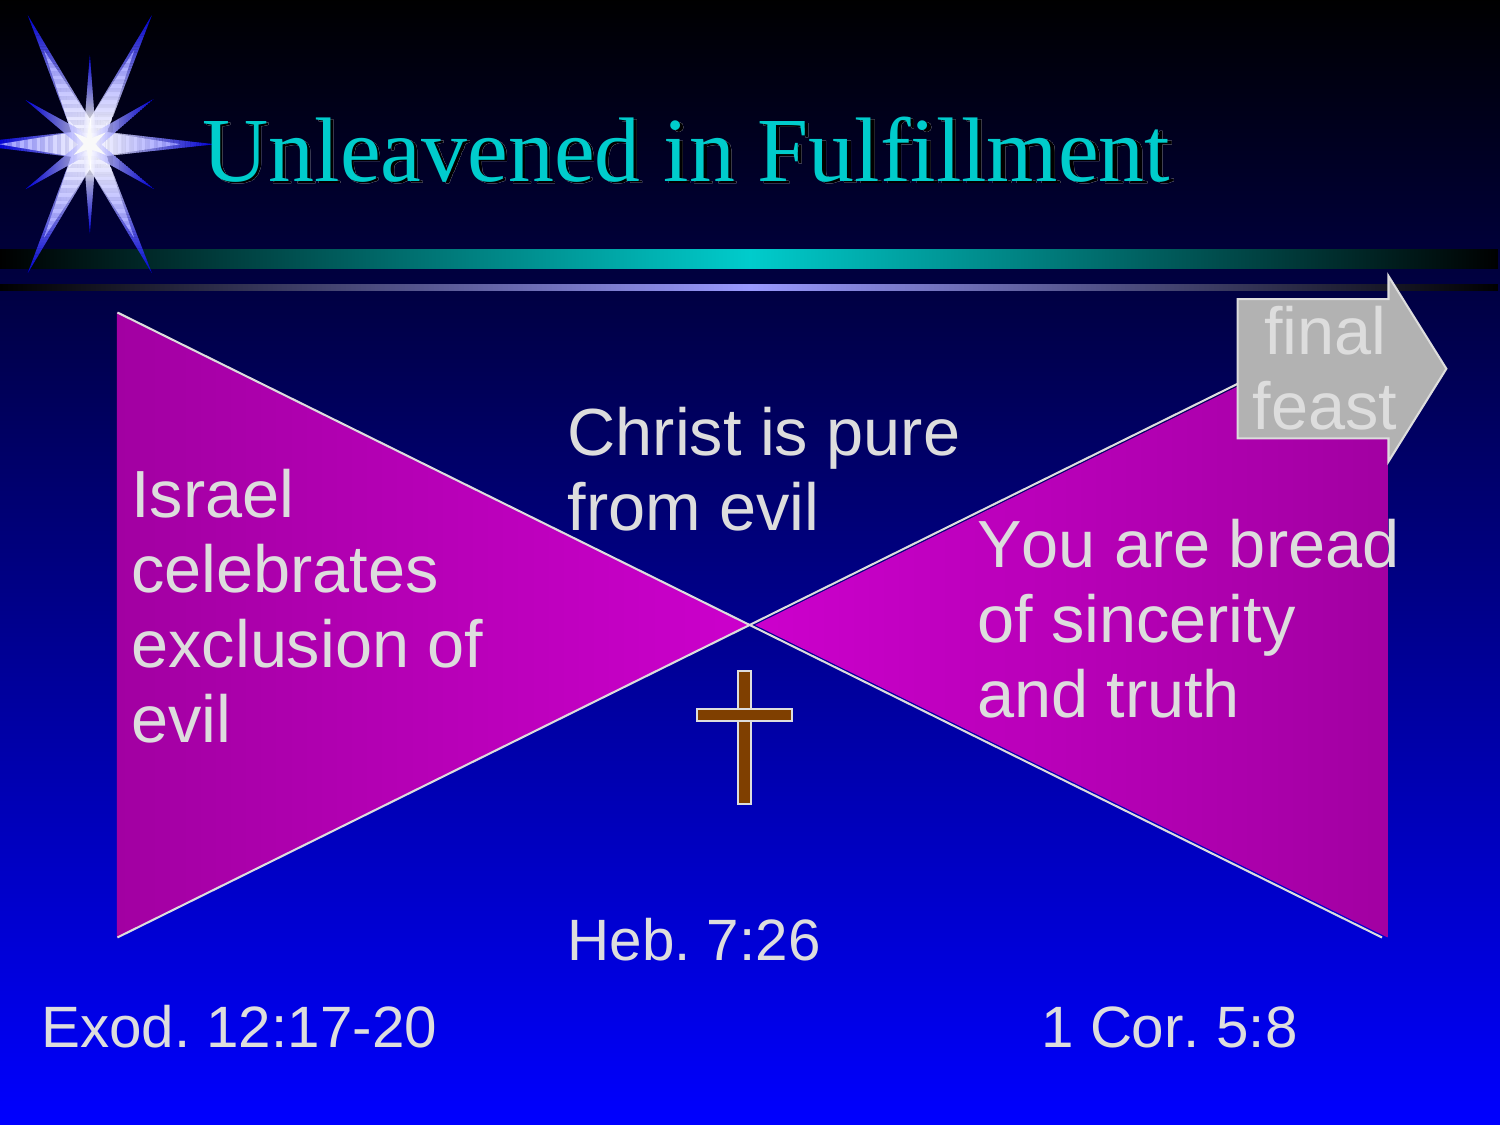

# Unleavened in Fulfillment
final
feast
Christ is pure from evil
Israel celebrates exclusion of evil
You are bread of sincerity and truth
Heb. 7:26
Exod. 12:17-20
1 Cor. 5:8